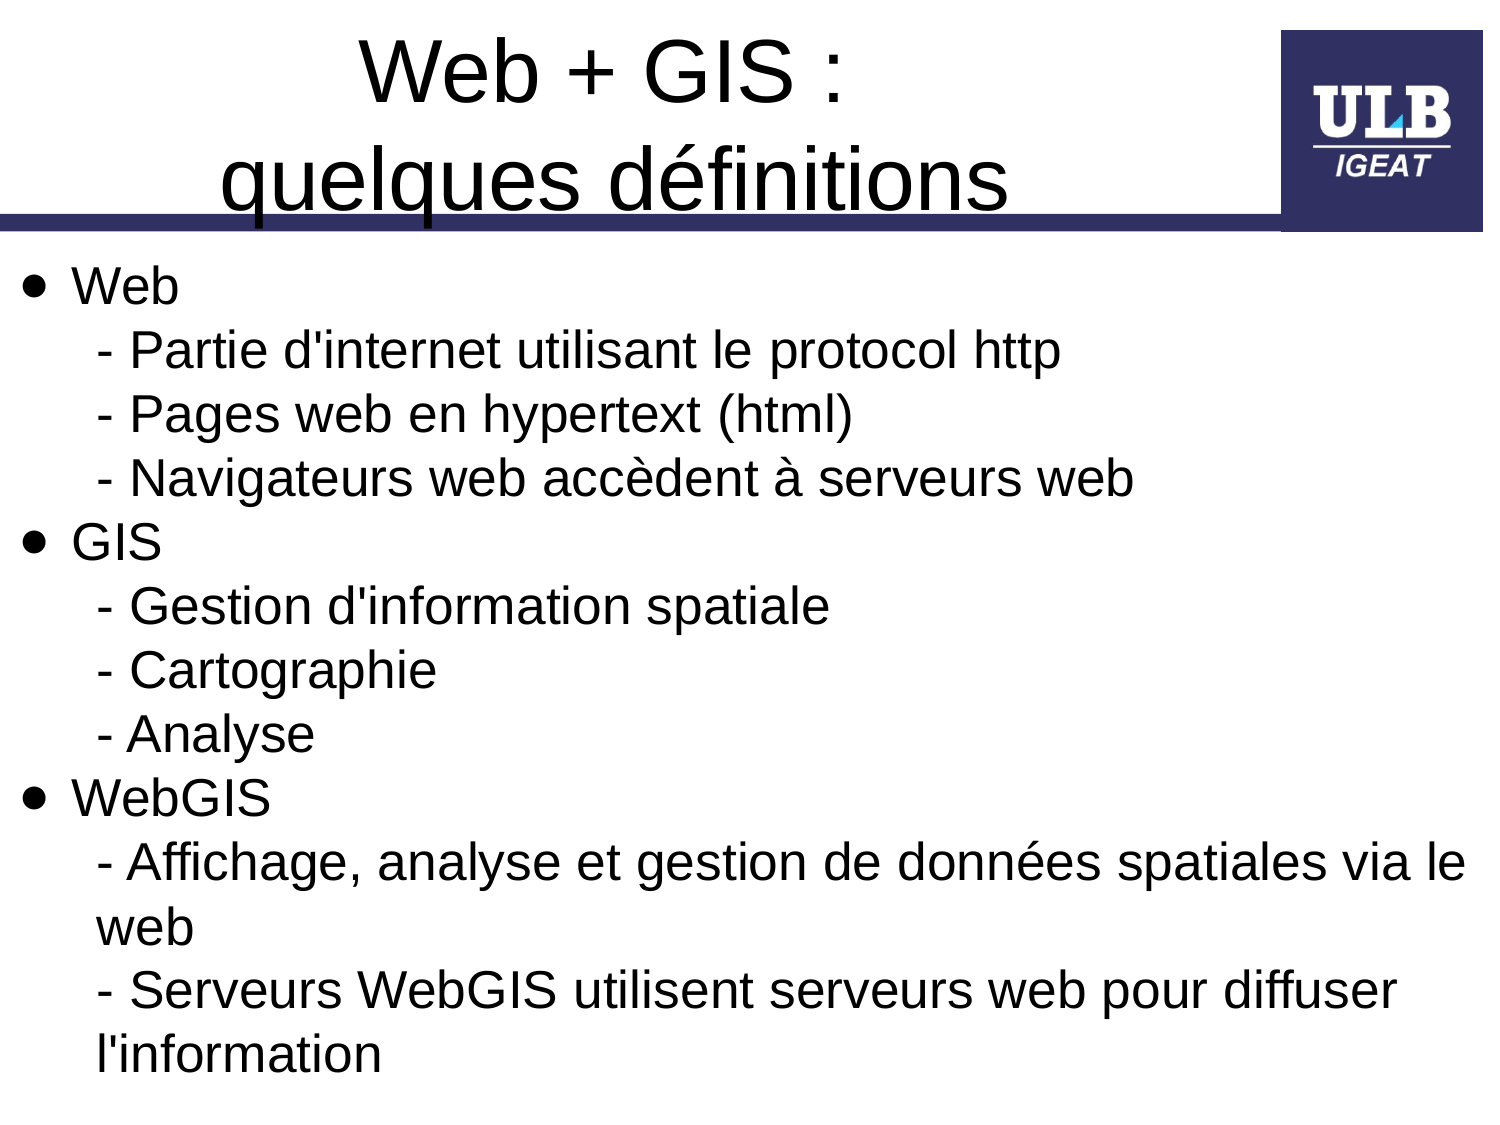

Web + GIS :
quelques définitions
Web
- Partie d'internet utilisant le protocol http
- Pages web en hypertext (html)
- Navigateurs web accèdent à serveurs web
GIS
- Gestion d'information spatiale
- Cartographie
- Analyse
WebGIS
- Affichage, analyse et gestion de données spatiales via le web
- Serveurs WebGIS utilisent serveurs web pour diffuser l'information